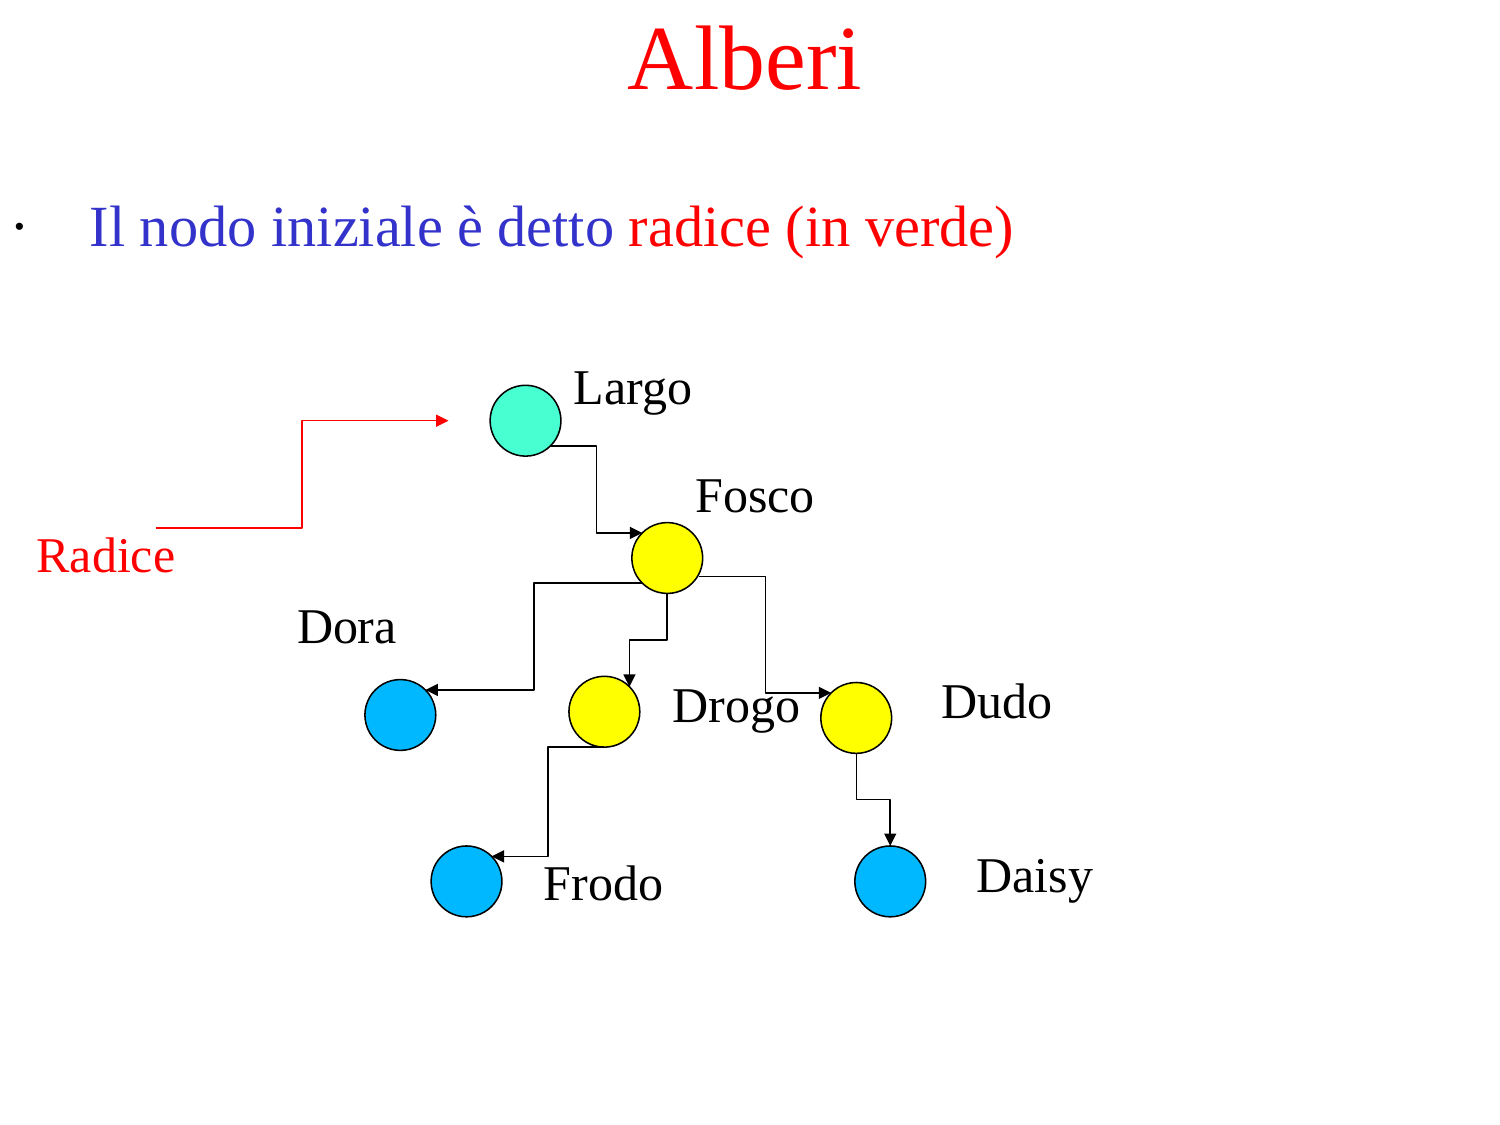

# Alberi
Il nodo iniziale è detto radice (in verde)
Largo
Fosco
Radice
Dora
Dudo
Drogo
Daisy
Frodo